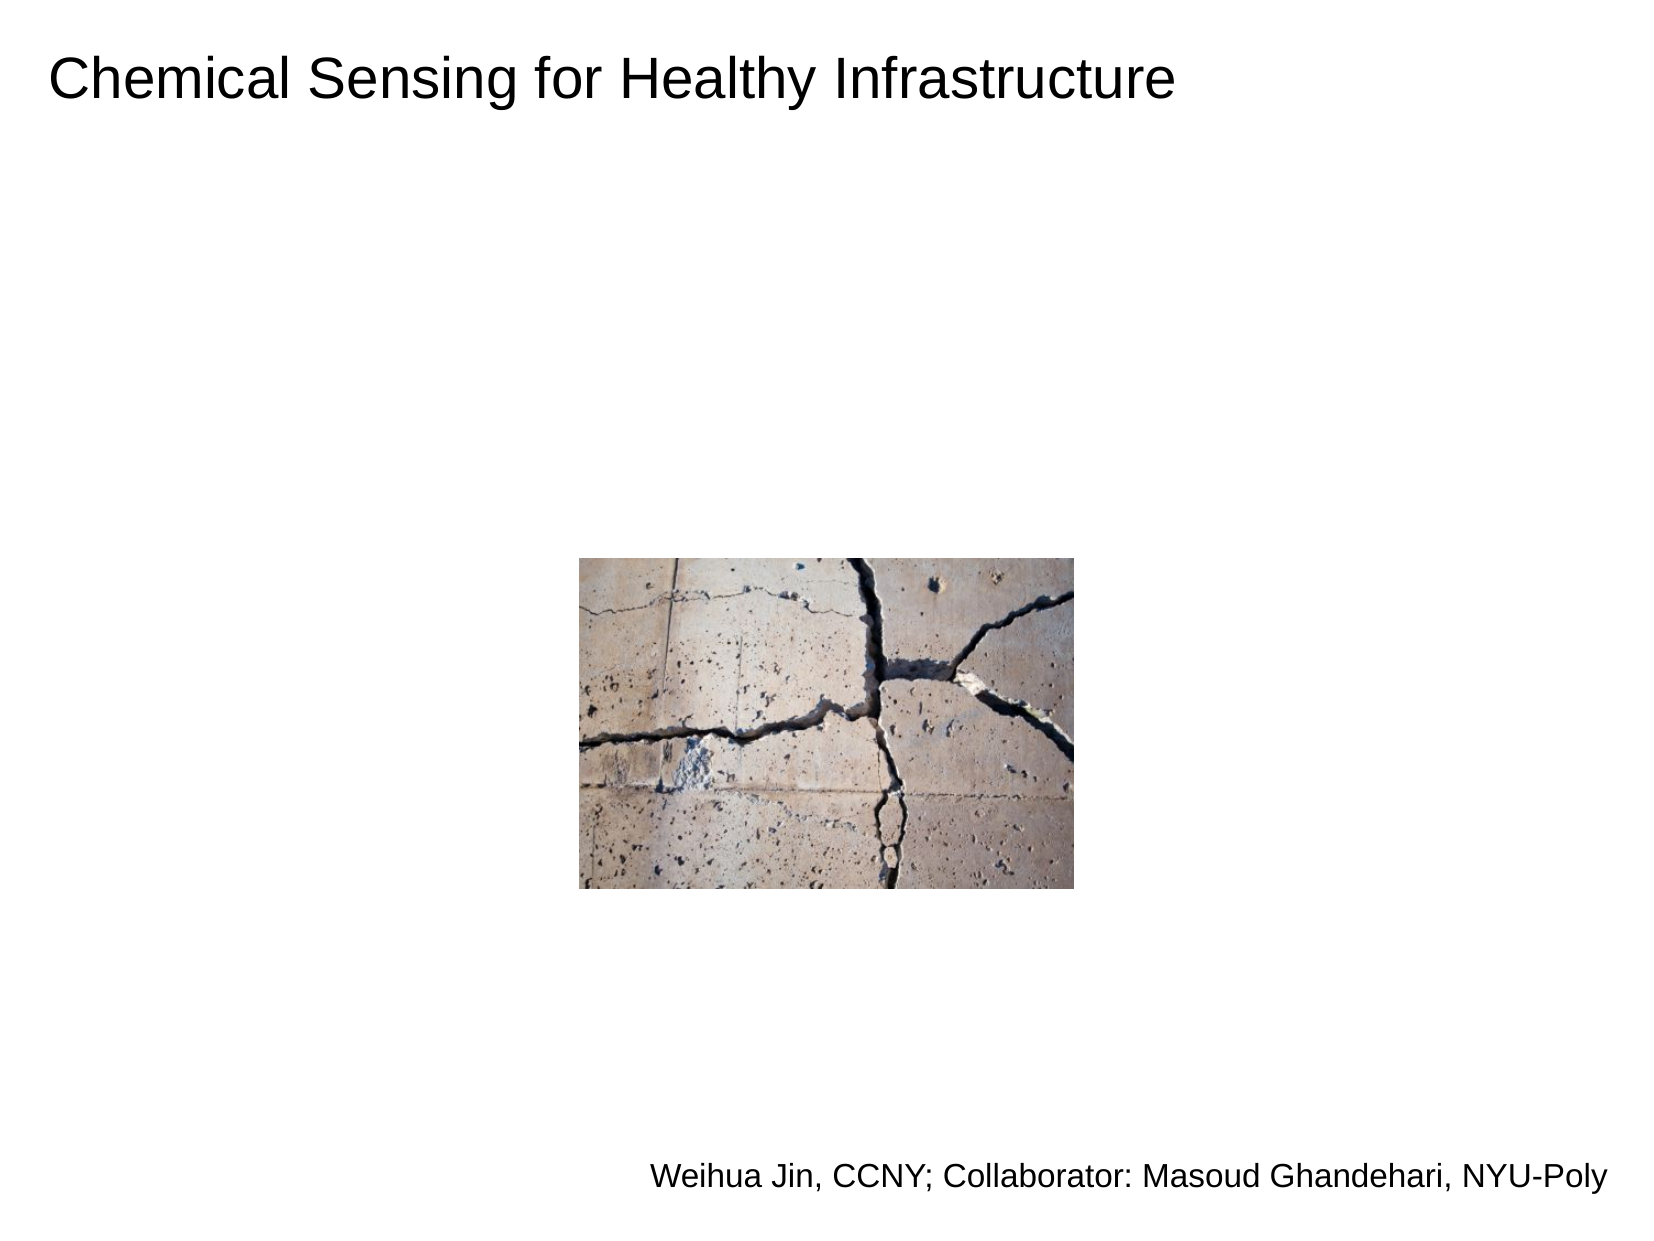

Chemical Sensing for Healthy Infrastructure
Weihua Jin, CCNY; Collaborator: Masoud Ghandehari, NYU-Poly